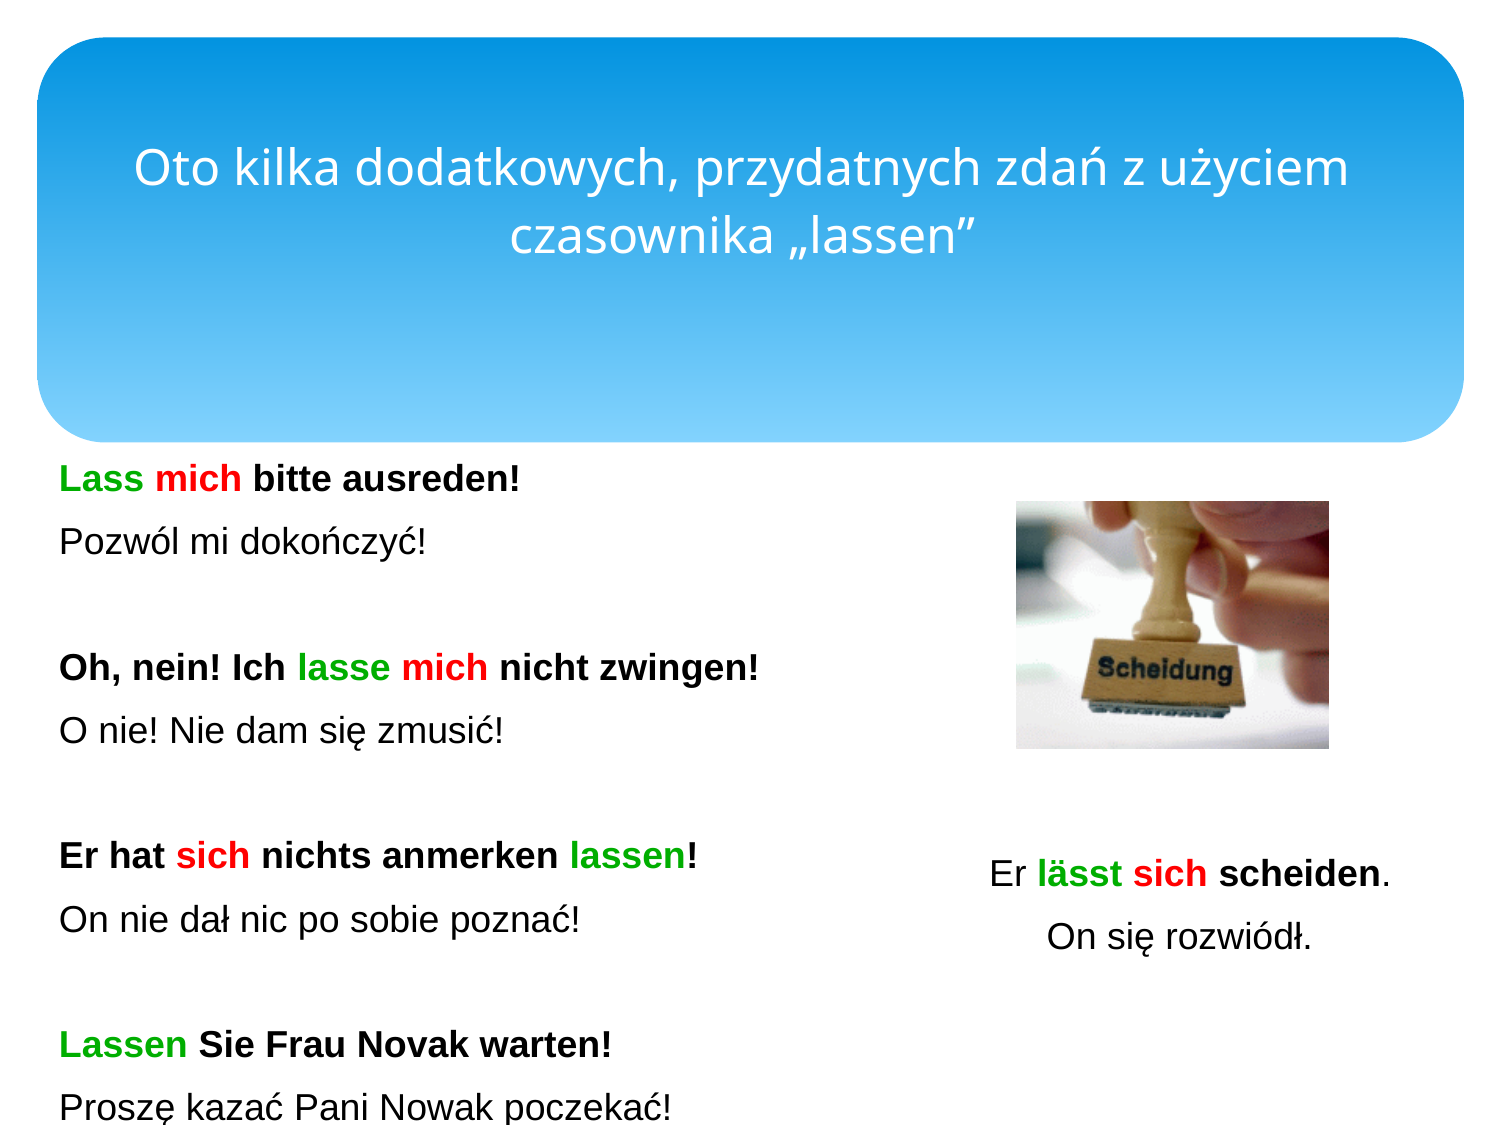

# Oto kilka dodatkowych, przydatnych zdań z użyciem czasownika „lassen”
Lass mich bitte ausreden!
Pozwól mi dokończyć!
Oh, nein! Ich lasse mich nicht zwingen!
O nie! Nie dam się zmusić!
Er hat sich nichts anmerken lassen!
On nie dał nic po sobie poznać!
Lassen Sie Frau Novak warten!
Proszę kazać Pani Nowak poczekać!
Er lässt sich scheiden.
On się rozwiódł.